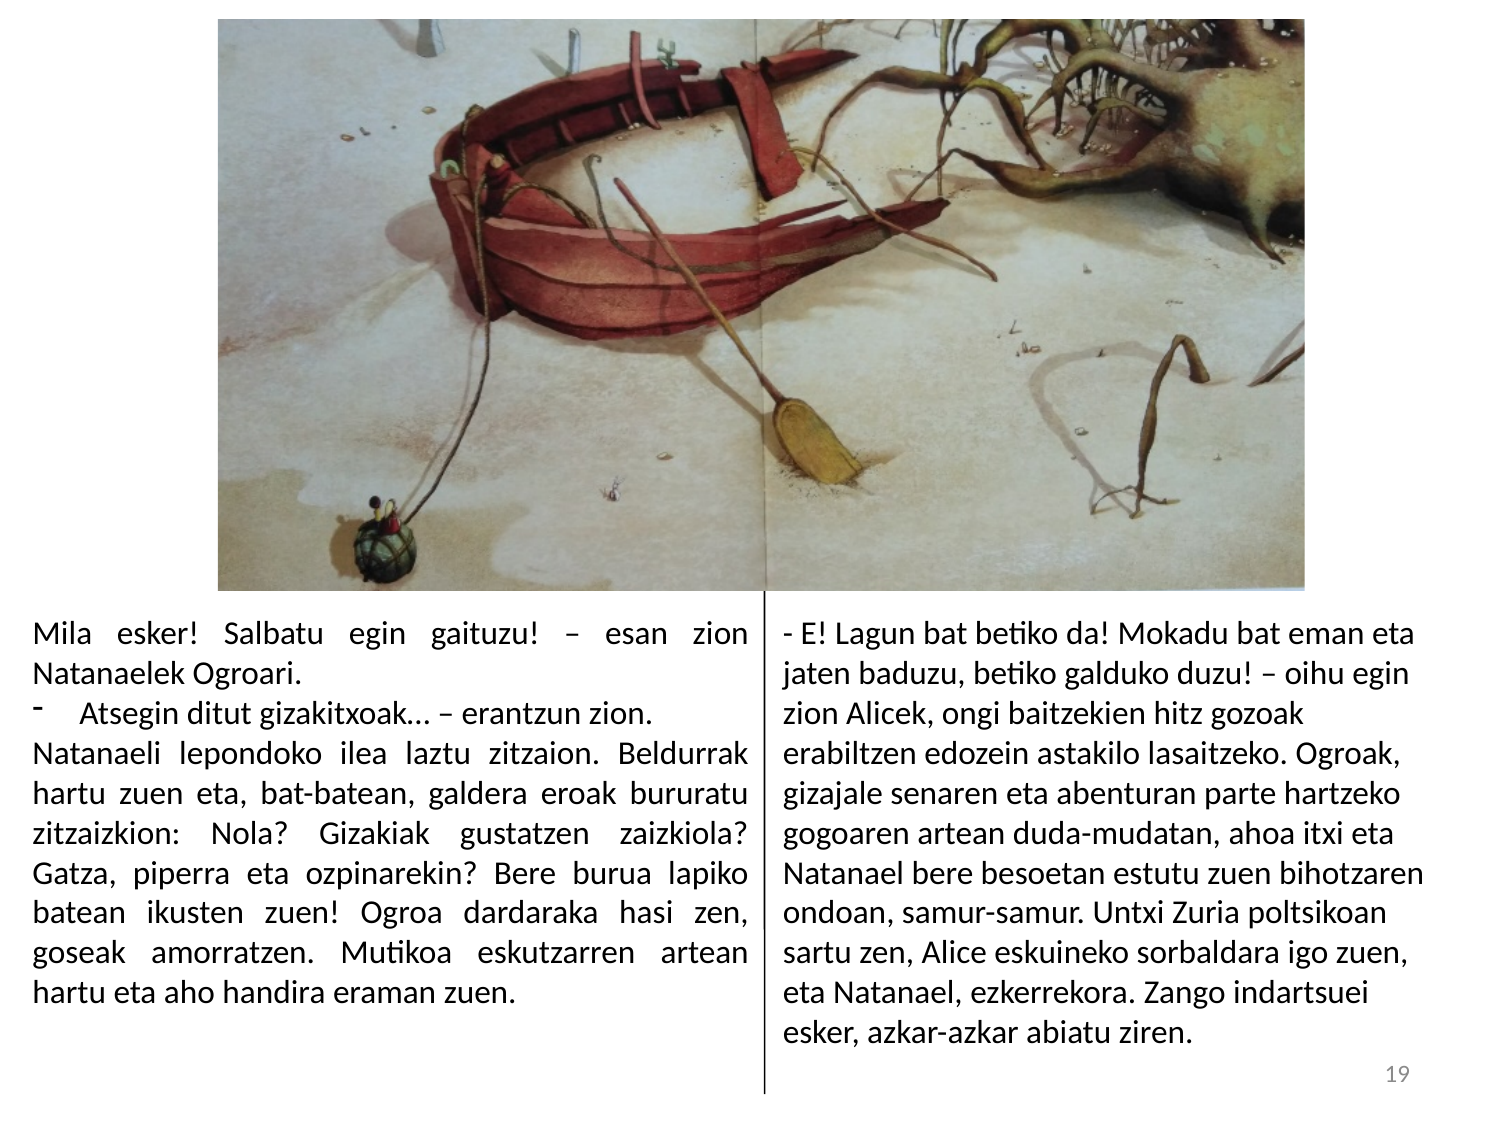

Mila esker! Salbatu egin gaituzu! – esan zion Natanaelek Ogroari.
Atsegin ditut gizakitxoak… – erantzun zion.
Natanaeli lepondoko ilea laztu zitzaion. Beldurrak hartu zuen eta, bat-batean, galdera eroak bururatu zitzaizkion: Nola? Gizakiak gustatzen zaizkiola? Gatza, piperra eta ozpinarekin? Bere burua lapiko batean ikusten zuen! Ogroa dardaraka hasi zen, goseak amorratzen. Mutikoa eskutzarren artean hartu eta aho handira eraman zuen.
- E! Lagun bat betiko da! Mokadu bat eman eta jaten baduzu, betiko galduko duzu! – oihu egin zion Alicek, ongi baitzekien hitz gozoak erabiltzen edozein astakilo lasaitzeko. Ogroak, gizajale senaren eta abenturan parte hartzeko gogoaren artean duda-mudatan, ahoa itxi eta Natanael bere besoetan estutu zuen bihotzaren ondoan, samur-samur. Untxi Zuria poltsikoan sartu zen, Alice eskuineko sorbaldara igo zuen, eta Natanael, ezkerrekora. Zango indartsuei esker, azkar-azkar abiatu ziren.